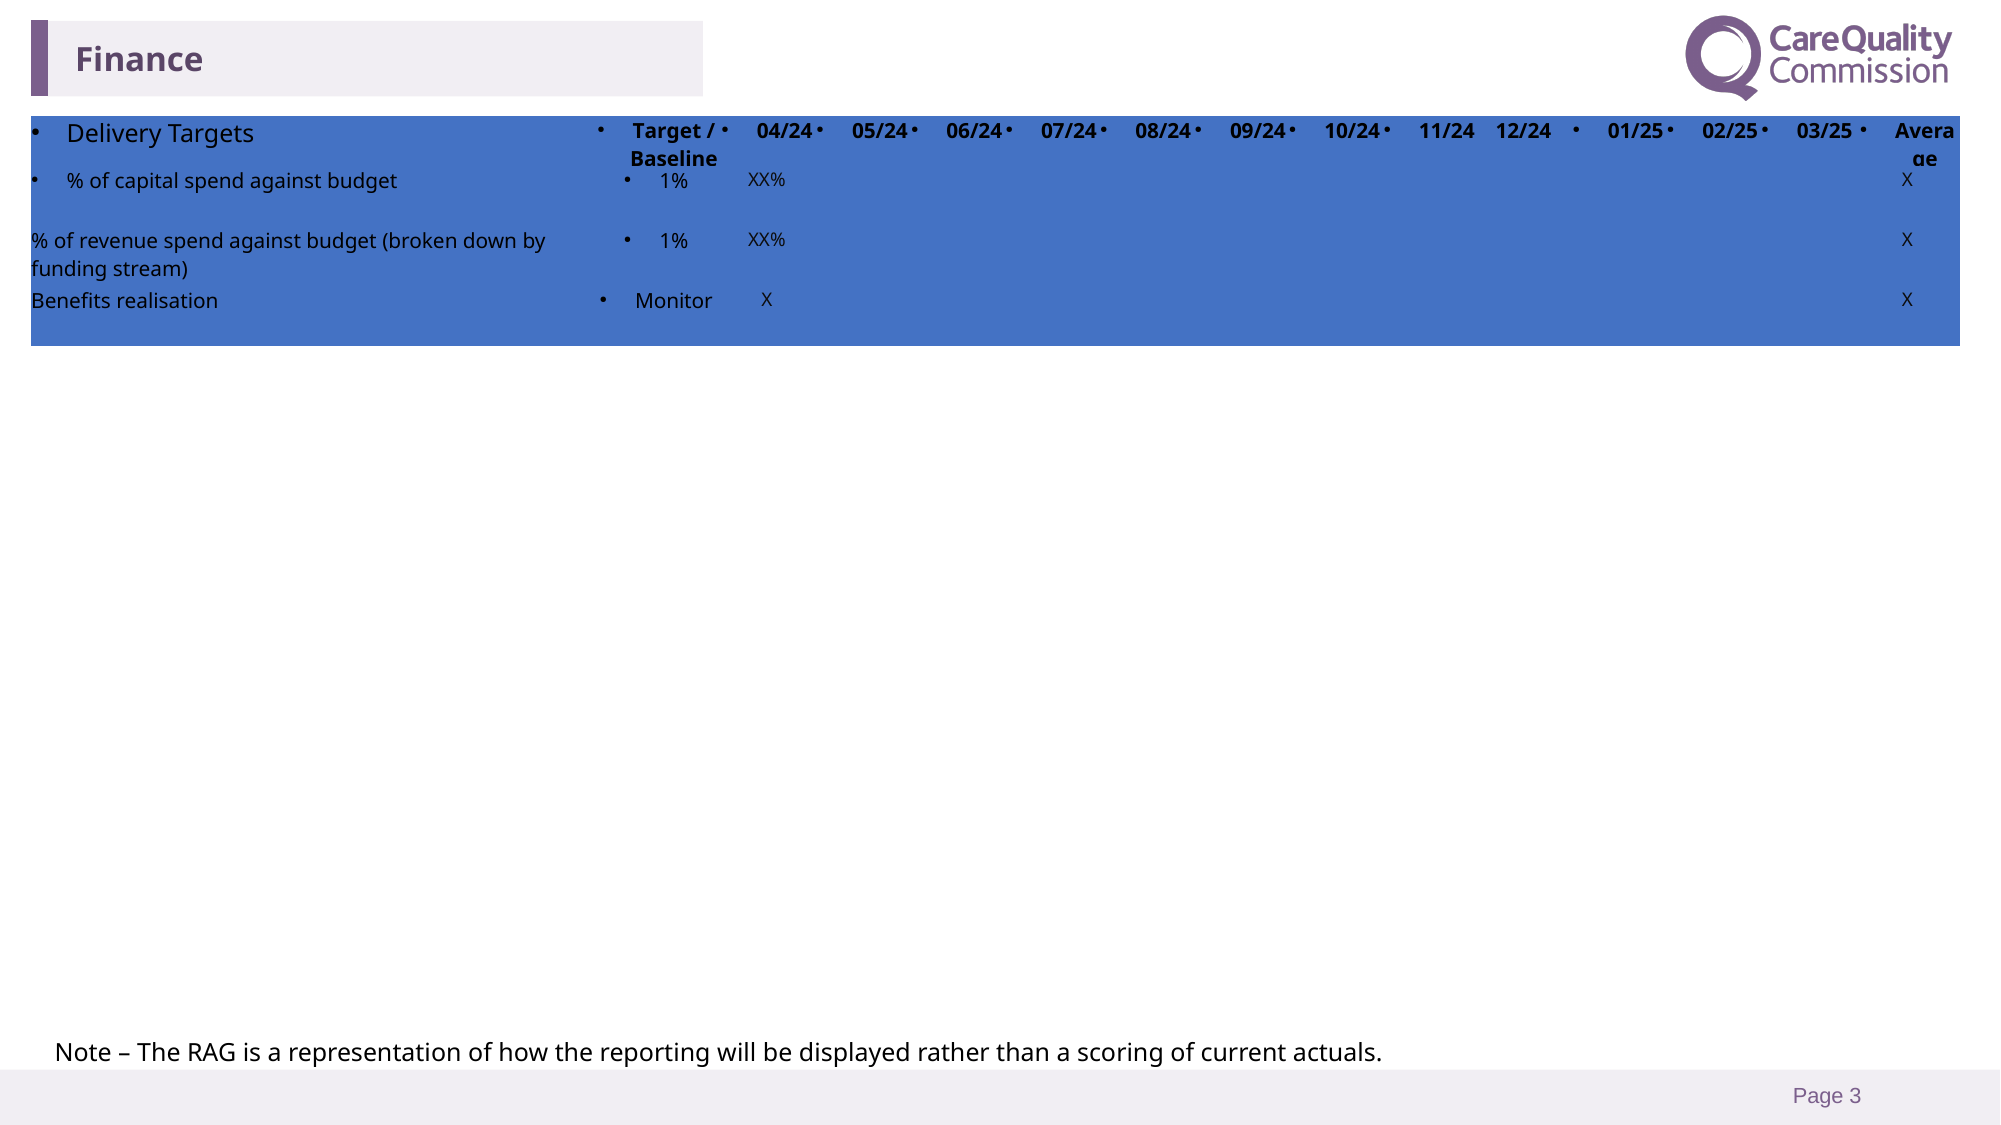

# Finance
| Delivery Targets | Target / Baseline | 04/24 | 05/24 | 06/24 | 07/24 | 08/24 | 09/24 | 10/24 | 11/24 | 12/24 | 01/25 | 02/25 | 03/25 | Average |
| --- | --- | --- | --- | --- | --- | --- | --- | --- | --- | --- | --- | --- | --- | --- |
| % of capital spend against budget | 1% | XX% | | | | | | | | | | | | X |
| % of revenue spend against budget (broken down by funding stream) | 1% | XX% | | | | | | | | | | | | X |
| Benefits realisation | Monitor | X | | | | | | | | | | | | X |
Note – The RAG is a representation of how the reporting will be displayed rather than a scoring of current actuals.
Page 3